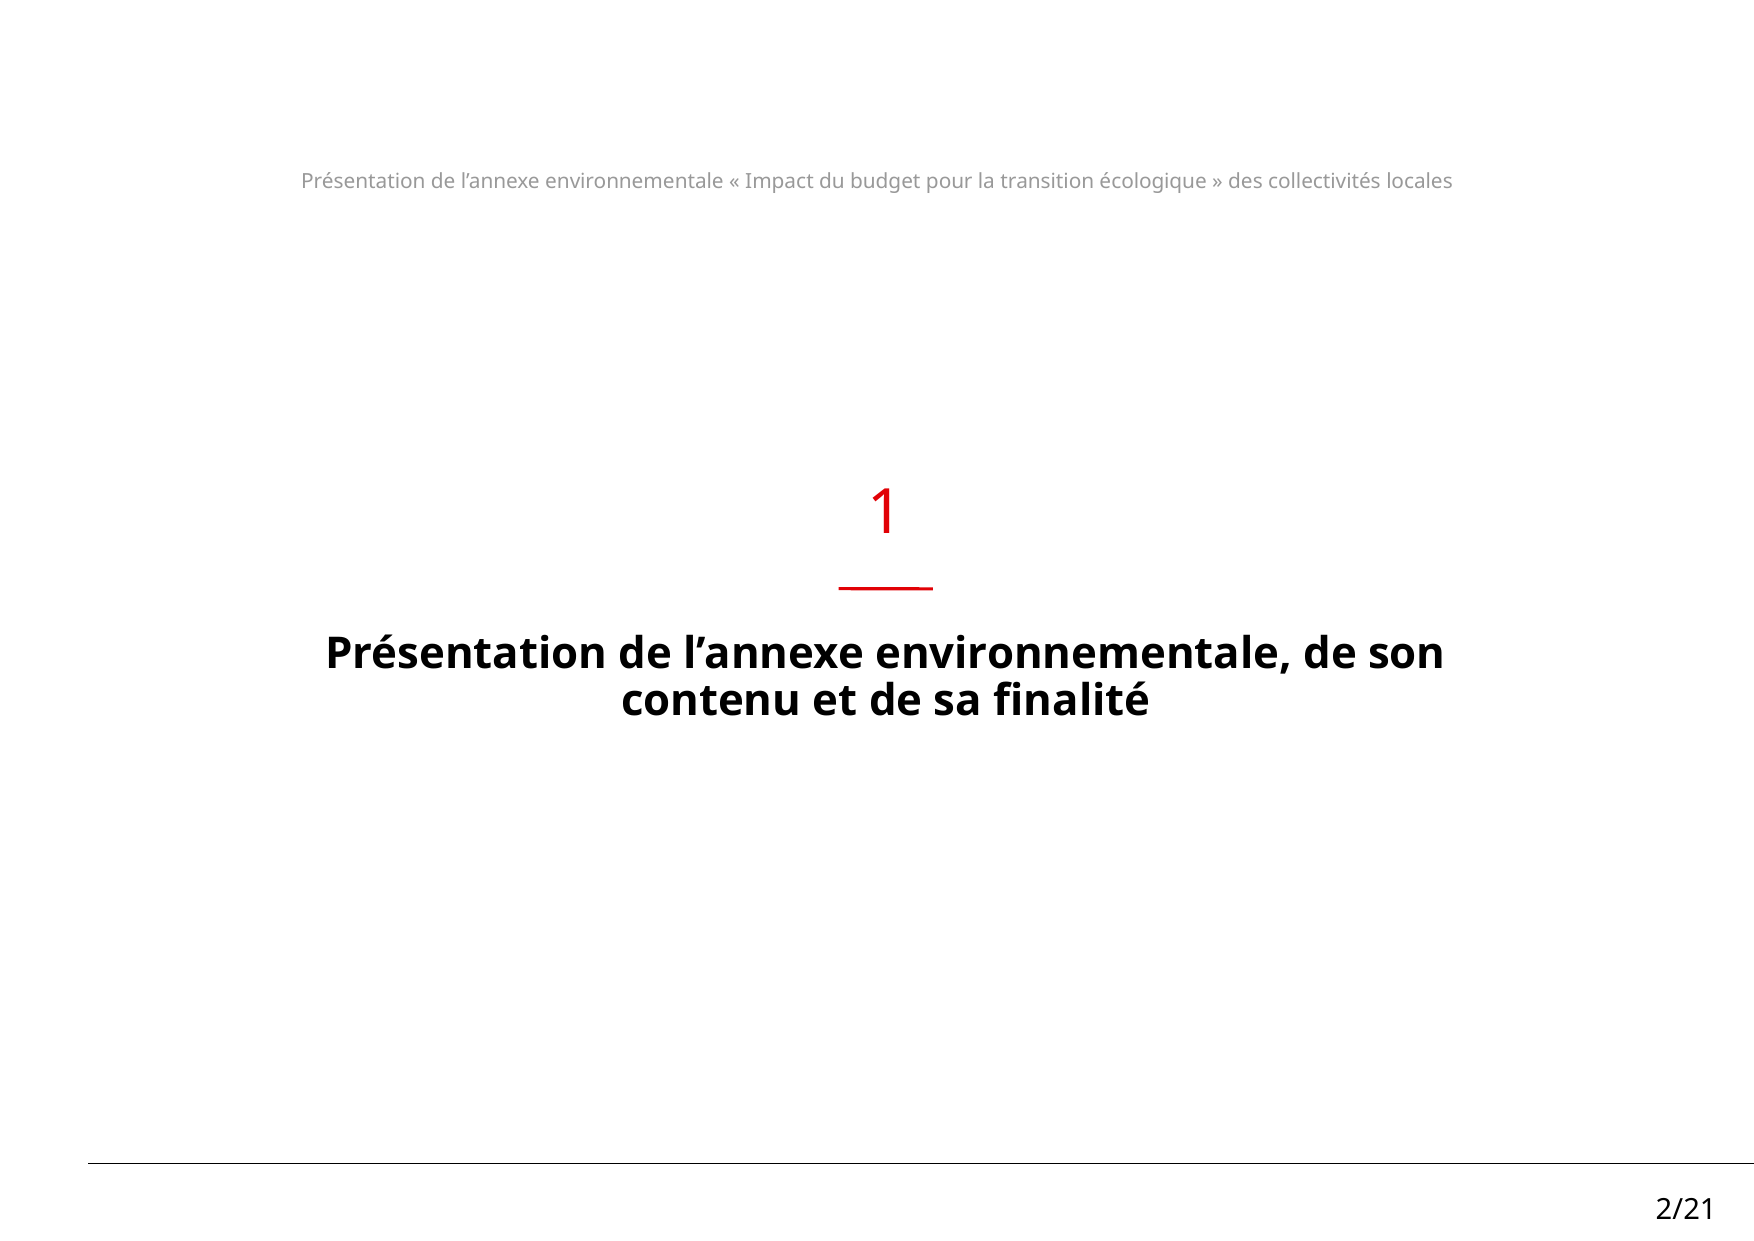

Présentation de l’annexe environnementale « Impact du budget pour la transition écologique » des collectivités locales
1
Présentation de l’annexe environnementale, de son contenu et de sa finalité